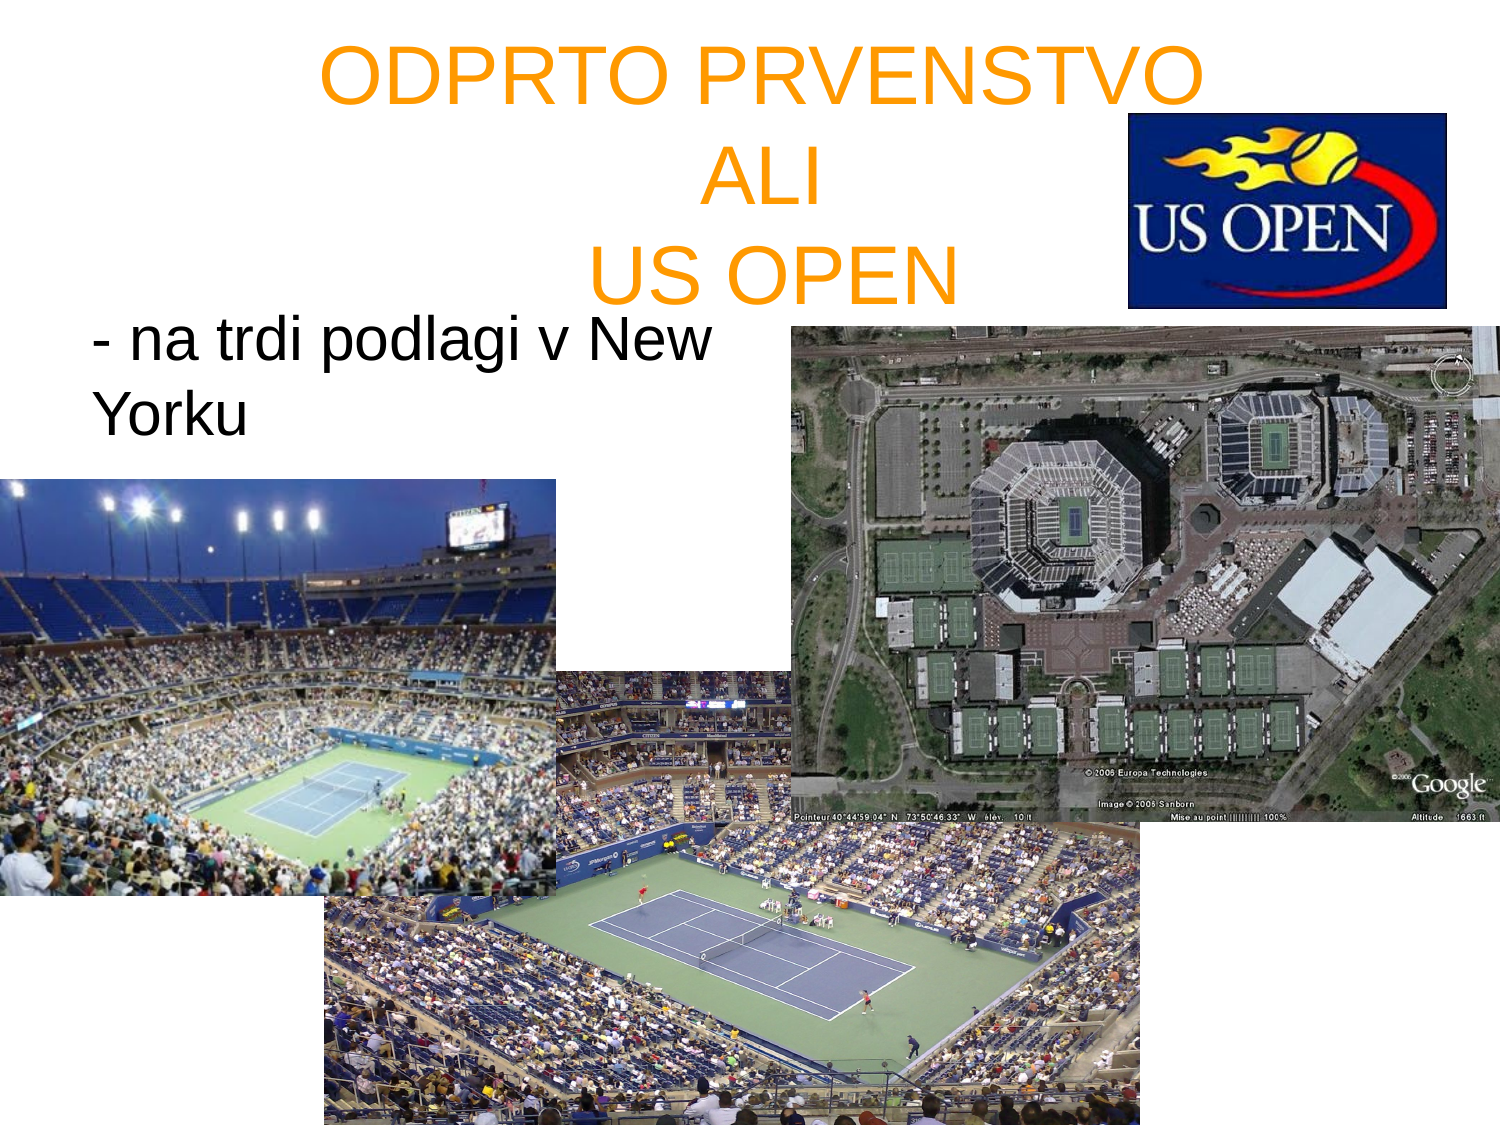

# ODPRTO PRVENSTVO ALI US OPEN
- na trdi podlagi v New Yorku